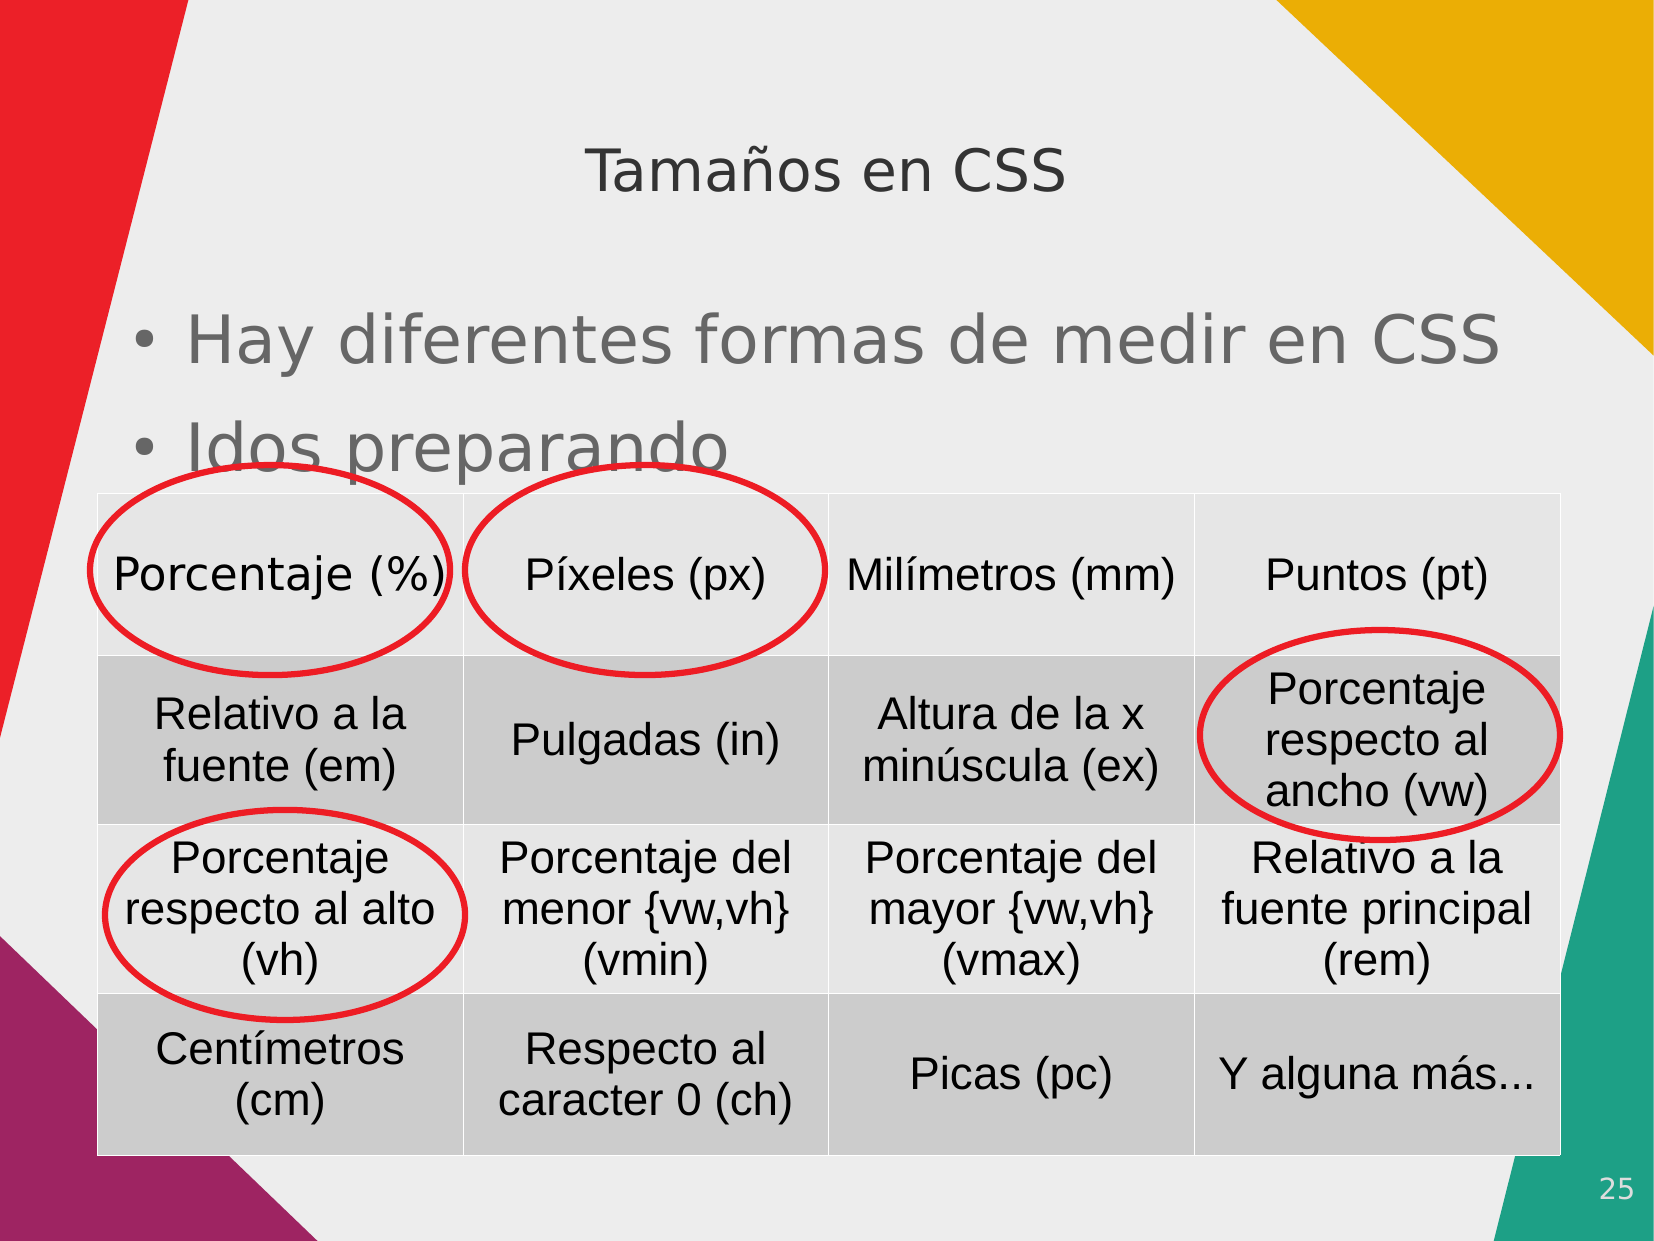

# Tamaños en CSS
Hay diferentes formas de medir en CSS
Idos preparando
| Porcentaje (%) | Píxeles (px) | Milímetros (mm) | Puntos (pt) |
| --- | --- | --- | --- |
| Relativo a la fuente (em) | Pulgadas (in) | Altura de la x minúscula (ex) | Porcentaje respecto al ancho (vw) |
| Porcentaje respecto al alto (vh) | Porcentaje del menor {vw,vh} (vmin) | Porcentaje del mayor {vw,vh} (vmax) | Relativo a la fuente principal (rem) |
| Centímetros (cm) | Respecto al caracter 0 (ch) | Picas (pc) | Y alguna más... |
25